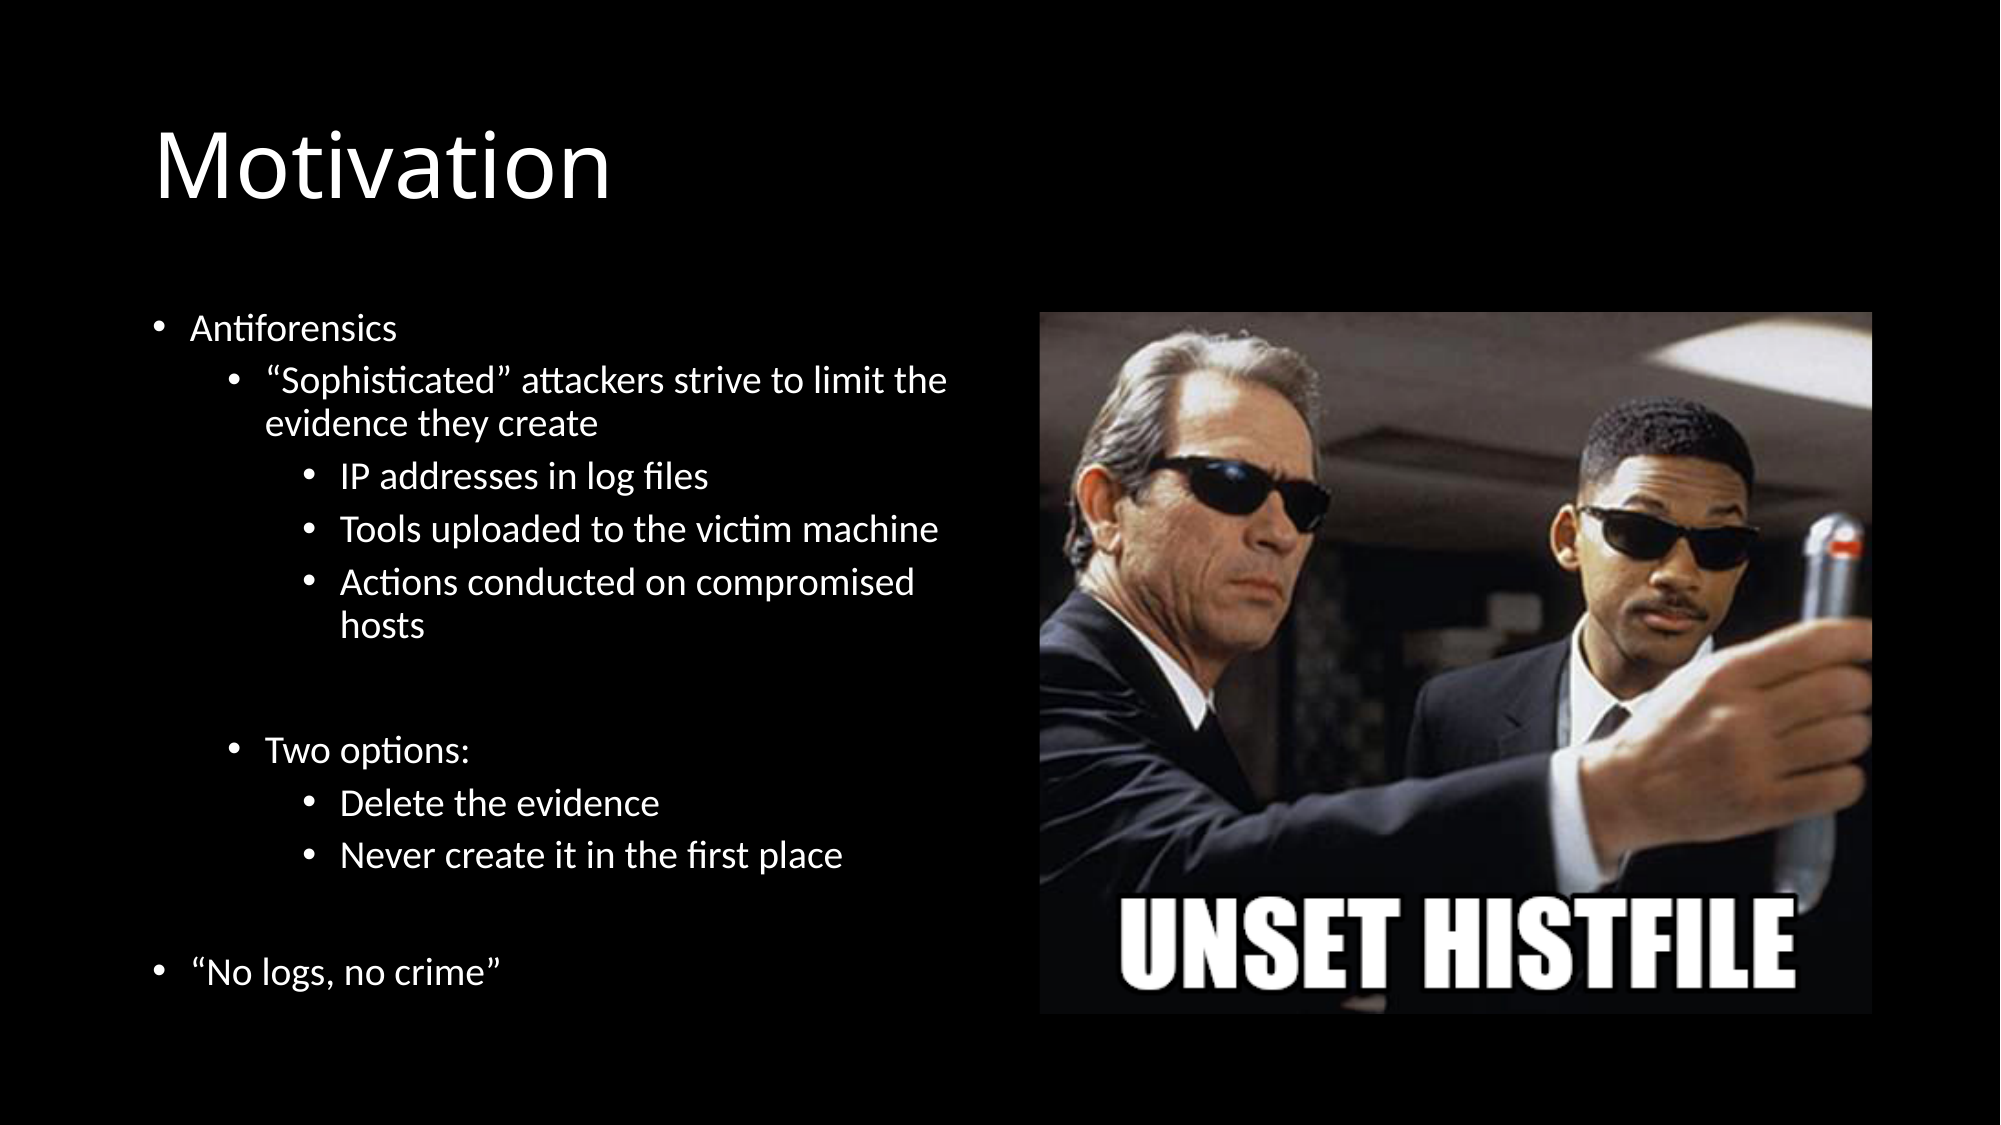

# Motivation
Antiforensics
“Sophisticated” attackers strive to limit the evidence they create
IP addresses in log files
Tools uploaded to the victim machine
Actions conducted on compromised hosts
Two options:
Delete the evidence
Never create it in the first place
“No logs, no crime”